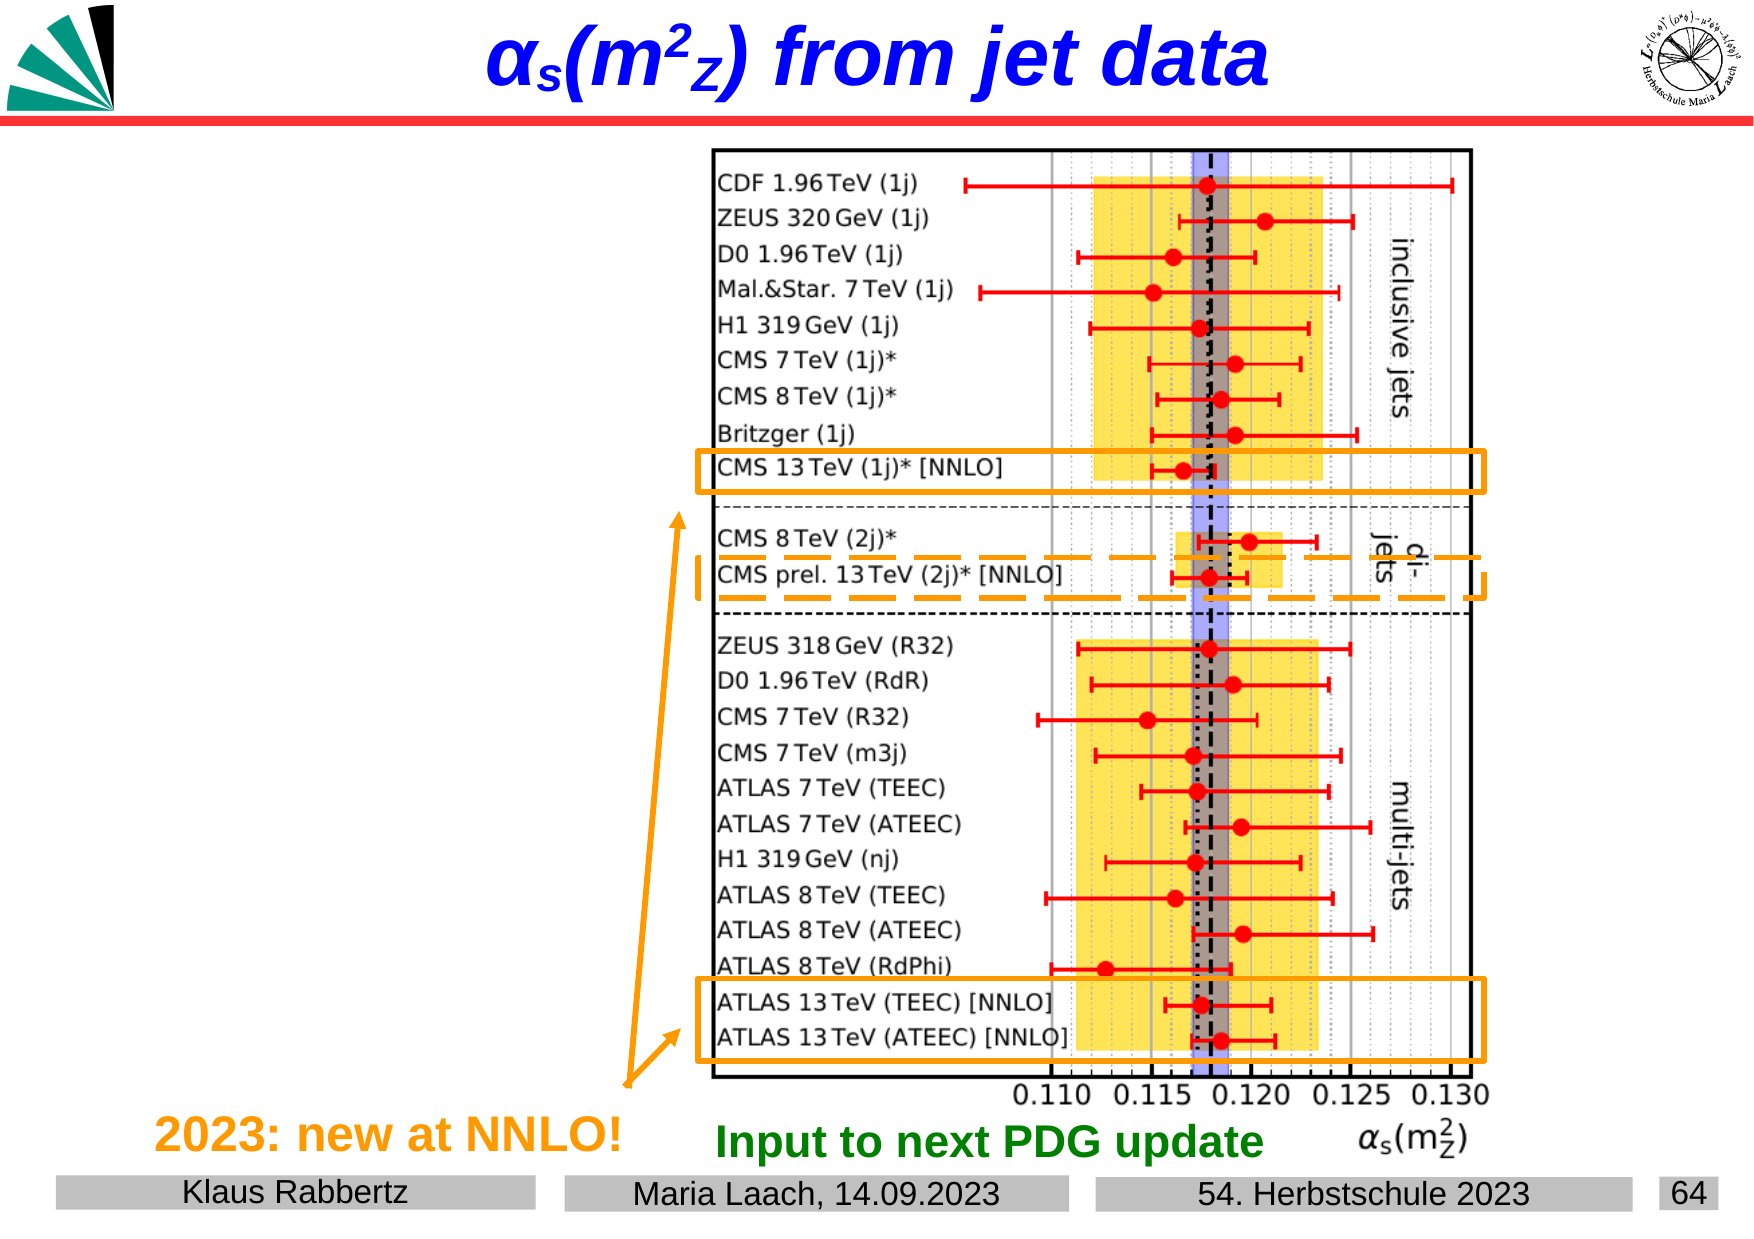

# αs(m2Z) from jet data
2023: new at NNLO!
Input to next PDG update